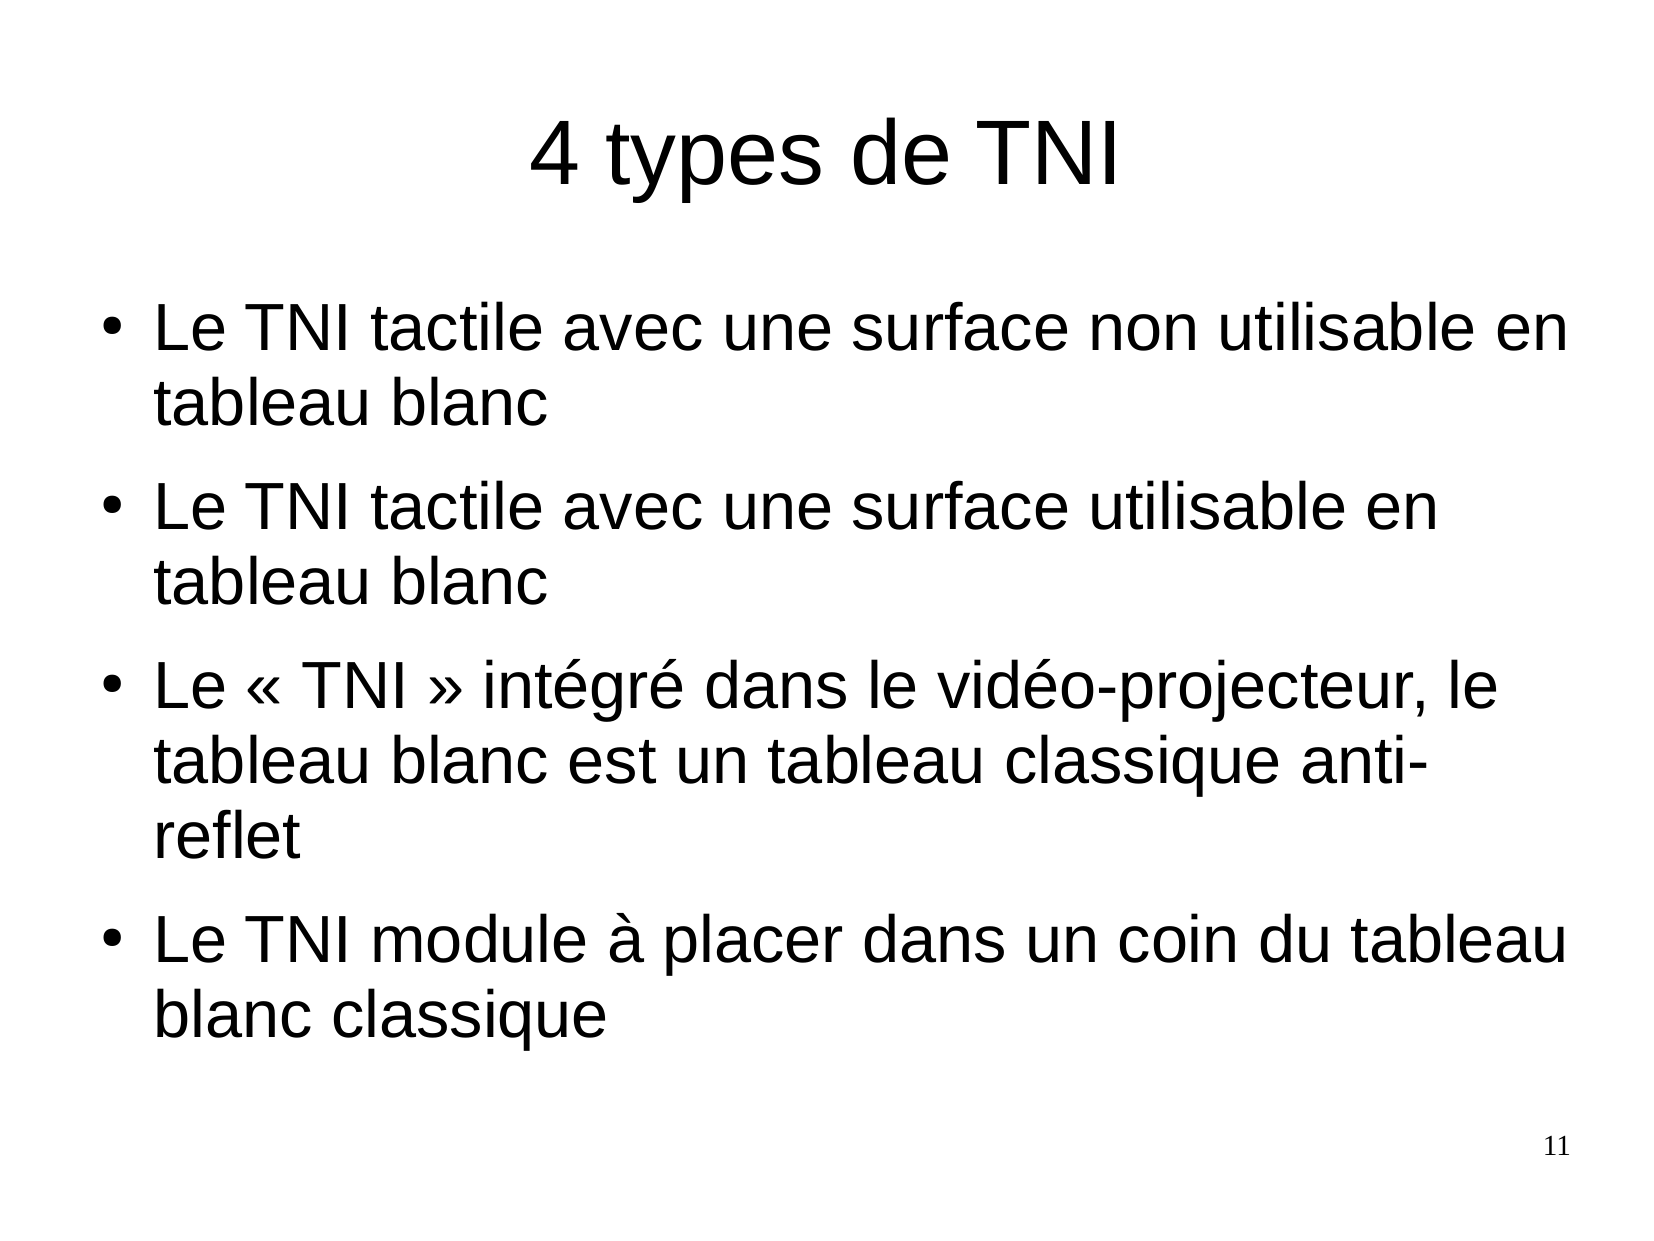

# 4 types de TNI
Le TNI tactile avec une surface non utilisable en tableau blanc
Le TNI tactile avec une surface utilisable en tableau blanc
Le « TNI » intégré dans le vidéo-projecteur, le tableau blanc est un tableau classique anti-reflet
Le TNI module à placer dans un coin du tableau blanc classique
11